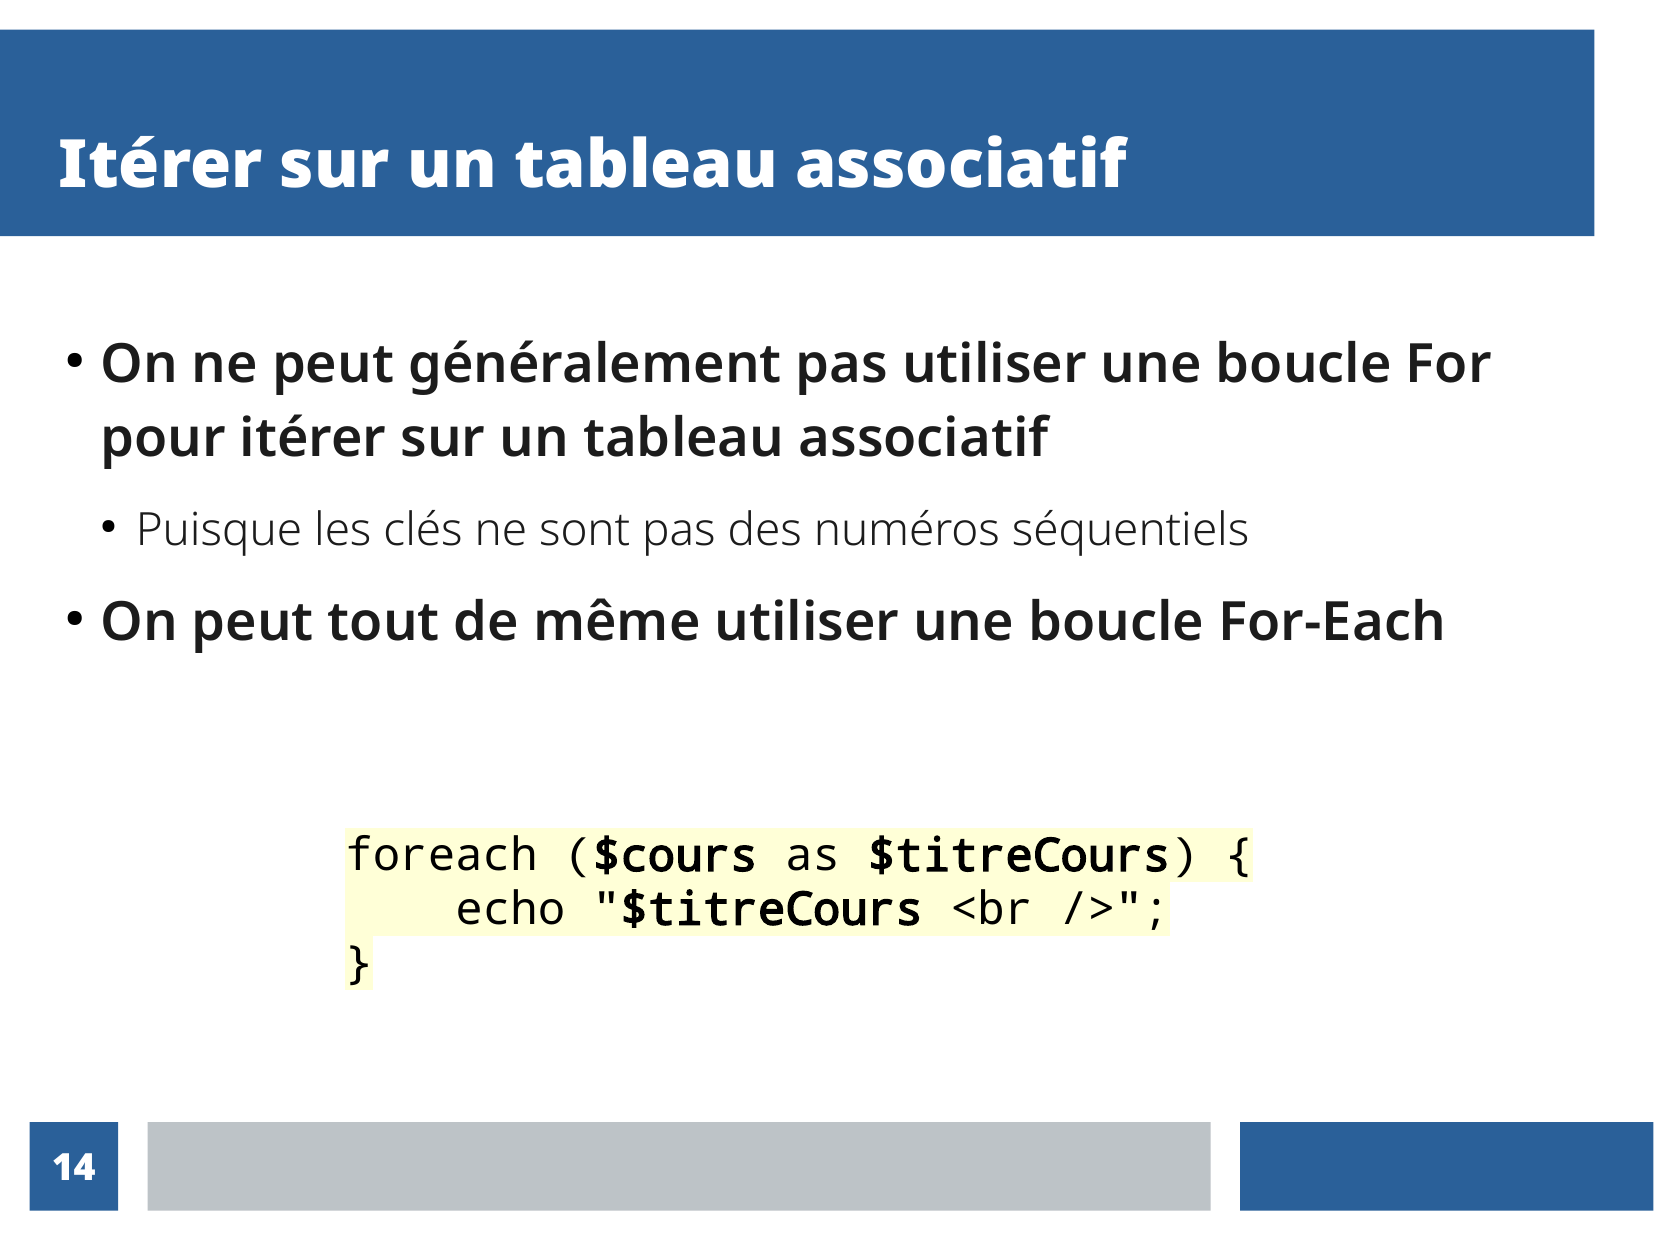

# Itérer sur un tableau associatif
On ne peut généralement pas utiliser une boucle For pour itérer sur un tableau associatif
Puisque les clés ne sont pas des numéros séquentiels
On peut tout de même utiliser une boucle For-Each
foreach ($cours as $titreCours) {
 echo "$titreCours <br />";
}
14